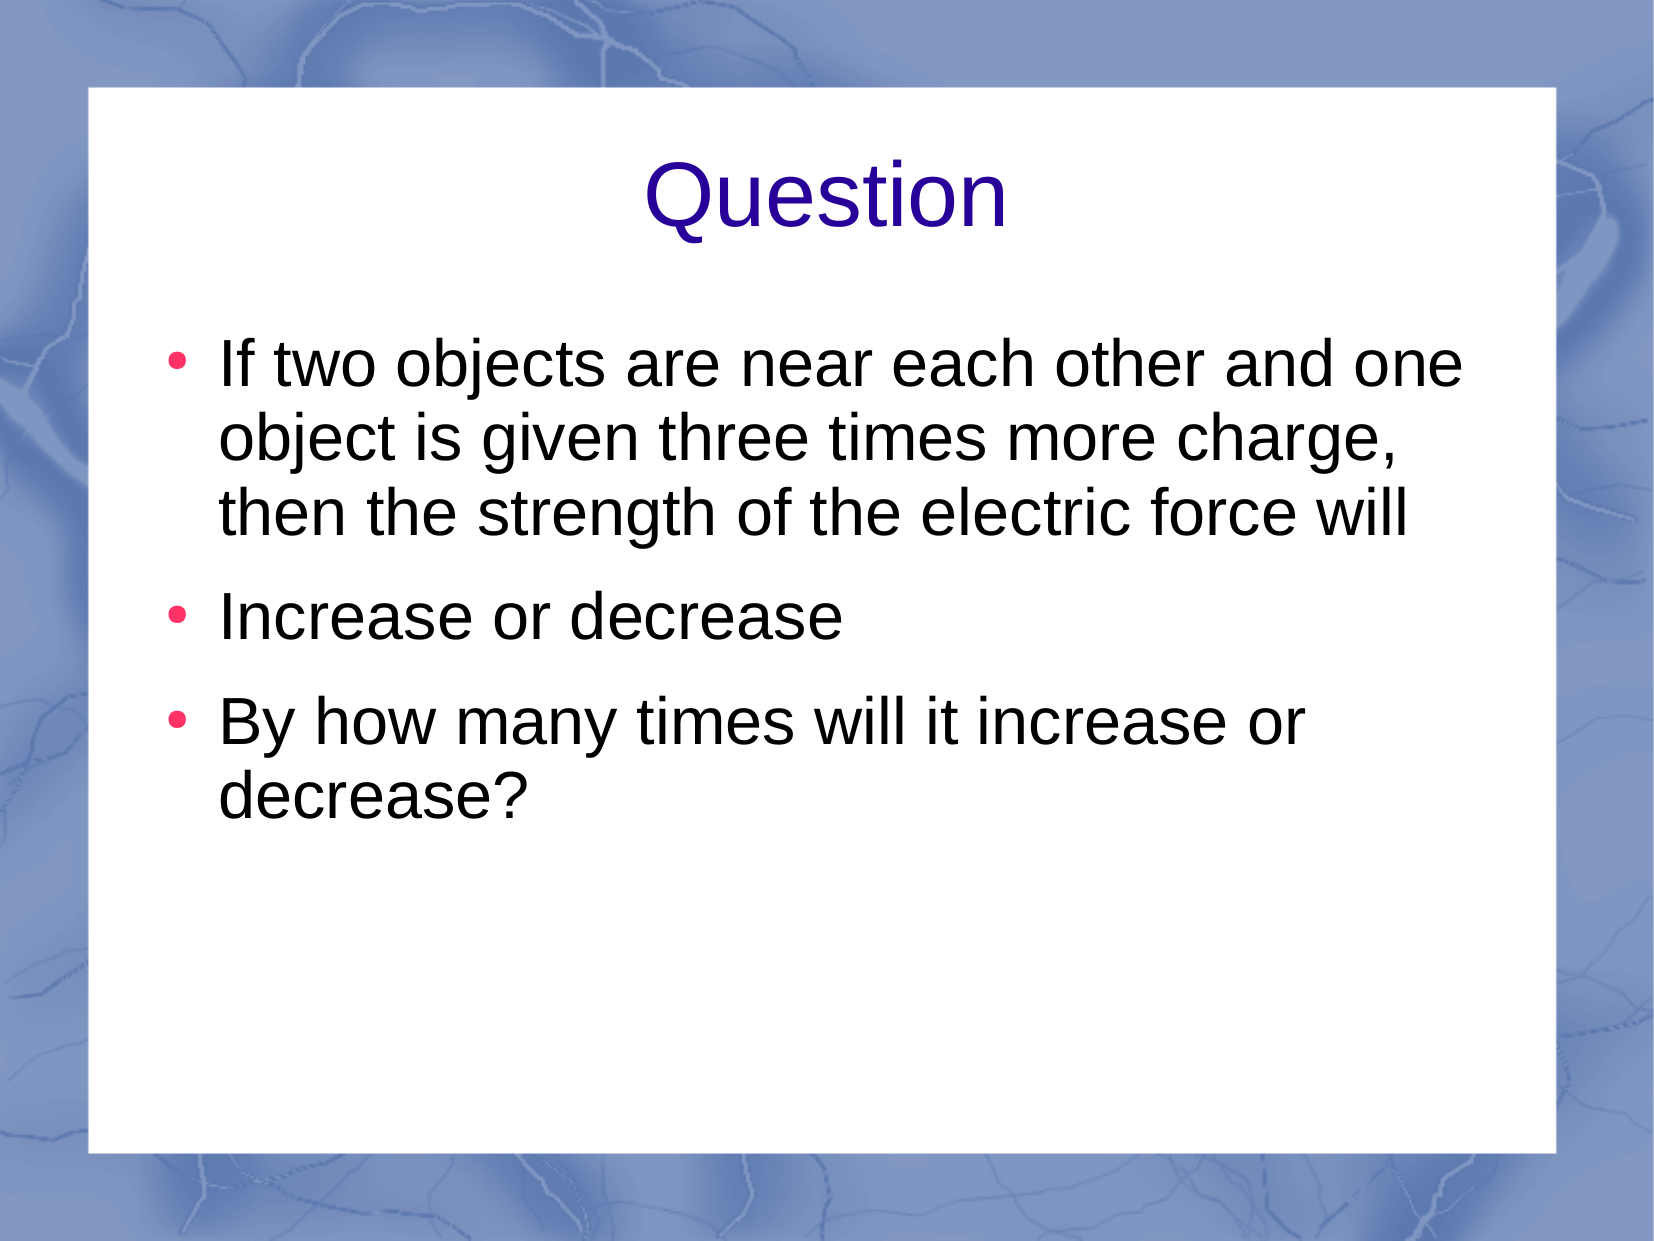

# Question
If two objects are near each other and one object is given three times more charge, then the strength of the electric force will
Increase or decrease
By how many times will it increase or decrease?